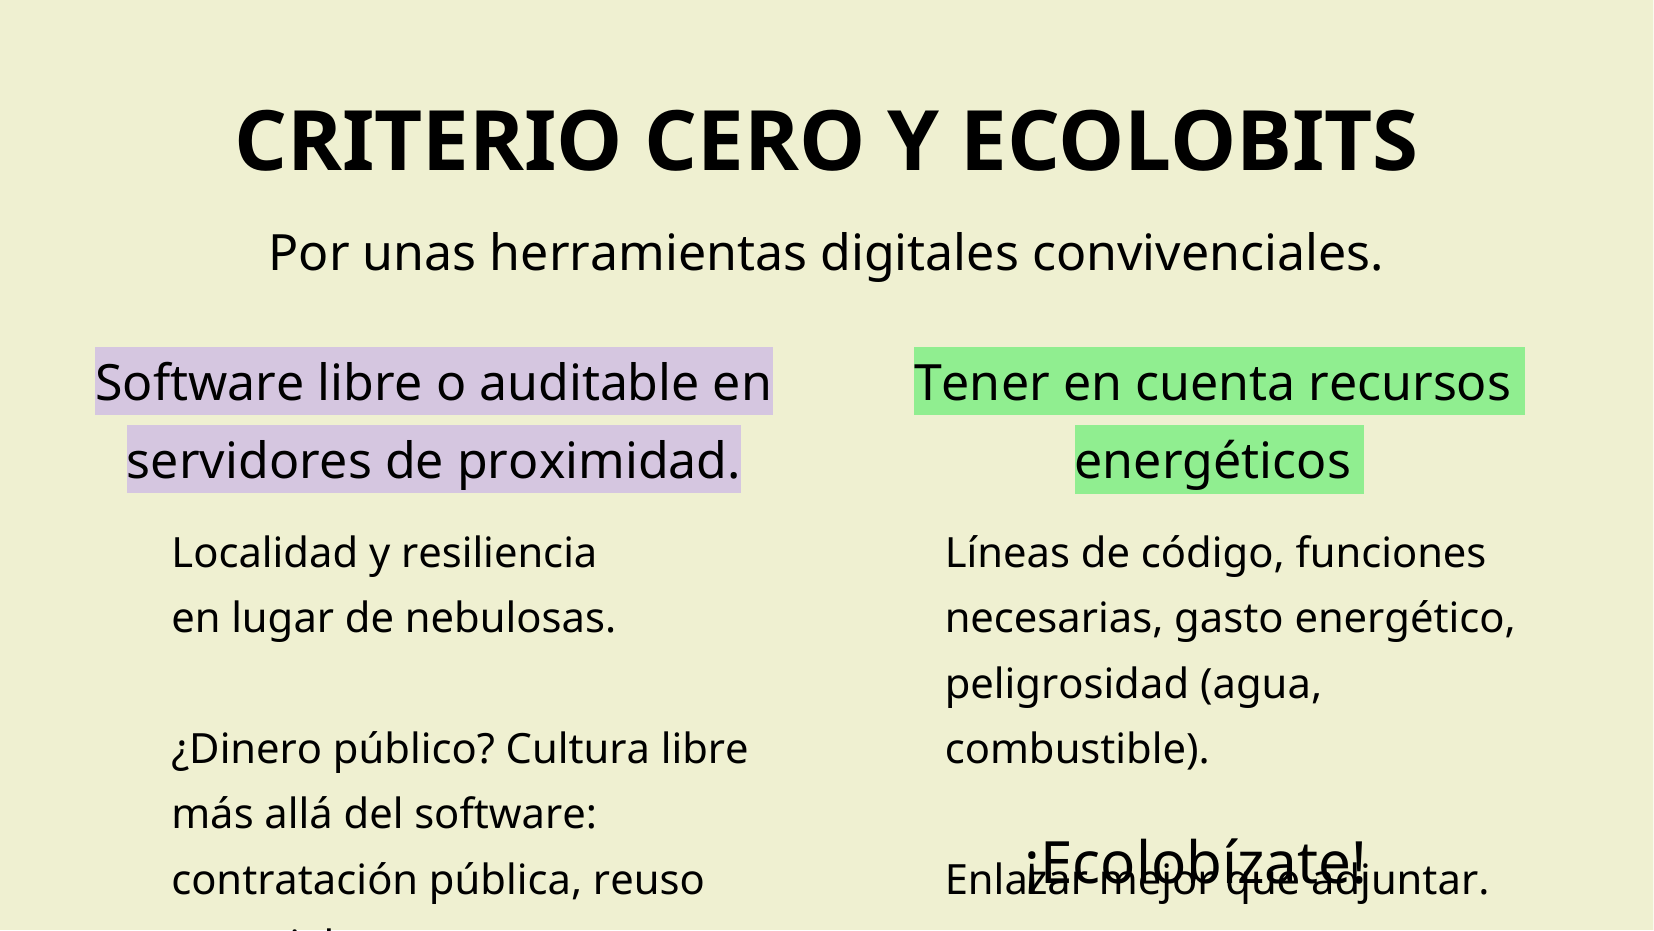

# Criterio cero Y ecolobits
Por unas herramientas digitales convivenciales.
Software libre o auditable en
servidores de proximidad.
Tener en cuenta recursos
energéticos
Localidad y resiliencia
en lugar de nebulosas.
¿Dinero público? Cultura libre más allá del software: contratación pública, reuso materiales.
Líneas de código, funciones necesarias, gasto energético, peligrosidad (agua, combustible).
Enlazar mejor que adjuntar.
¡Ecolobízate!